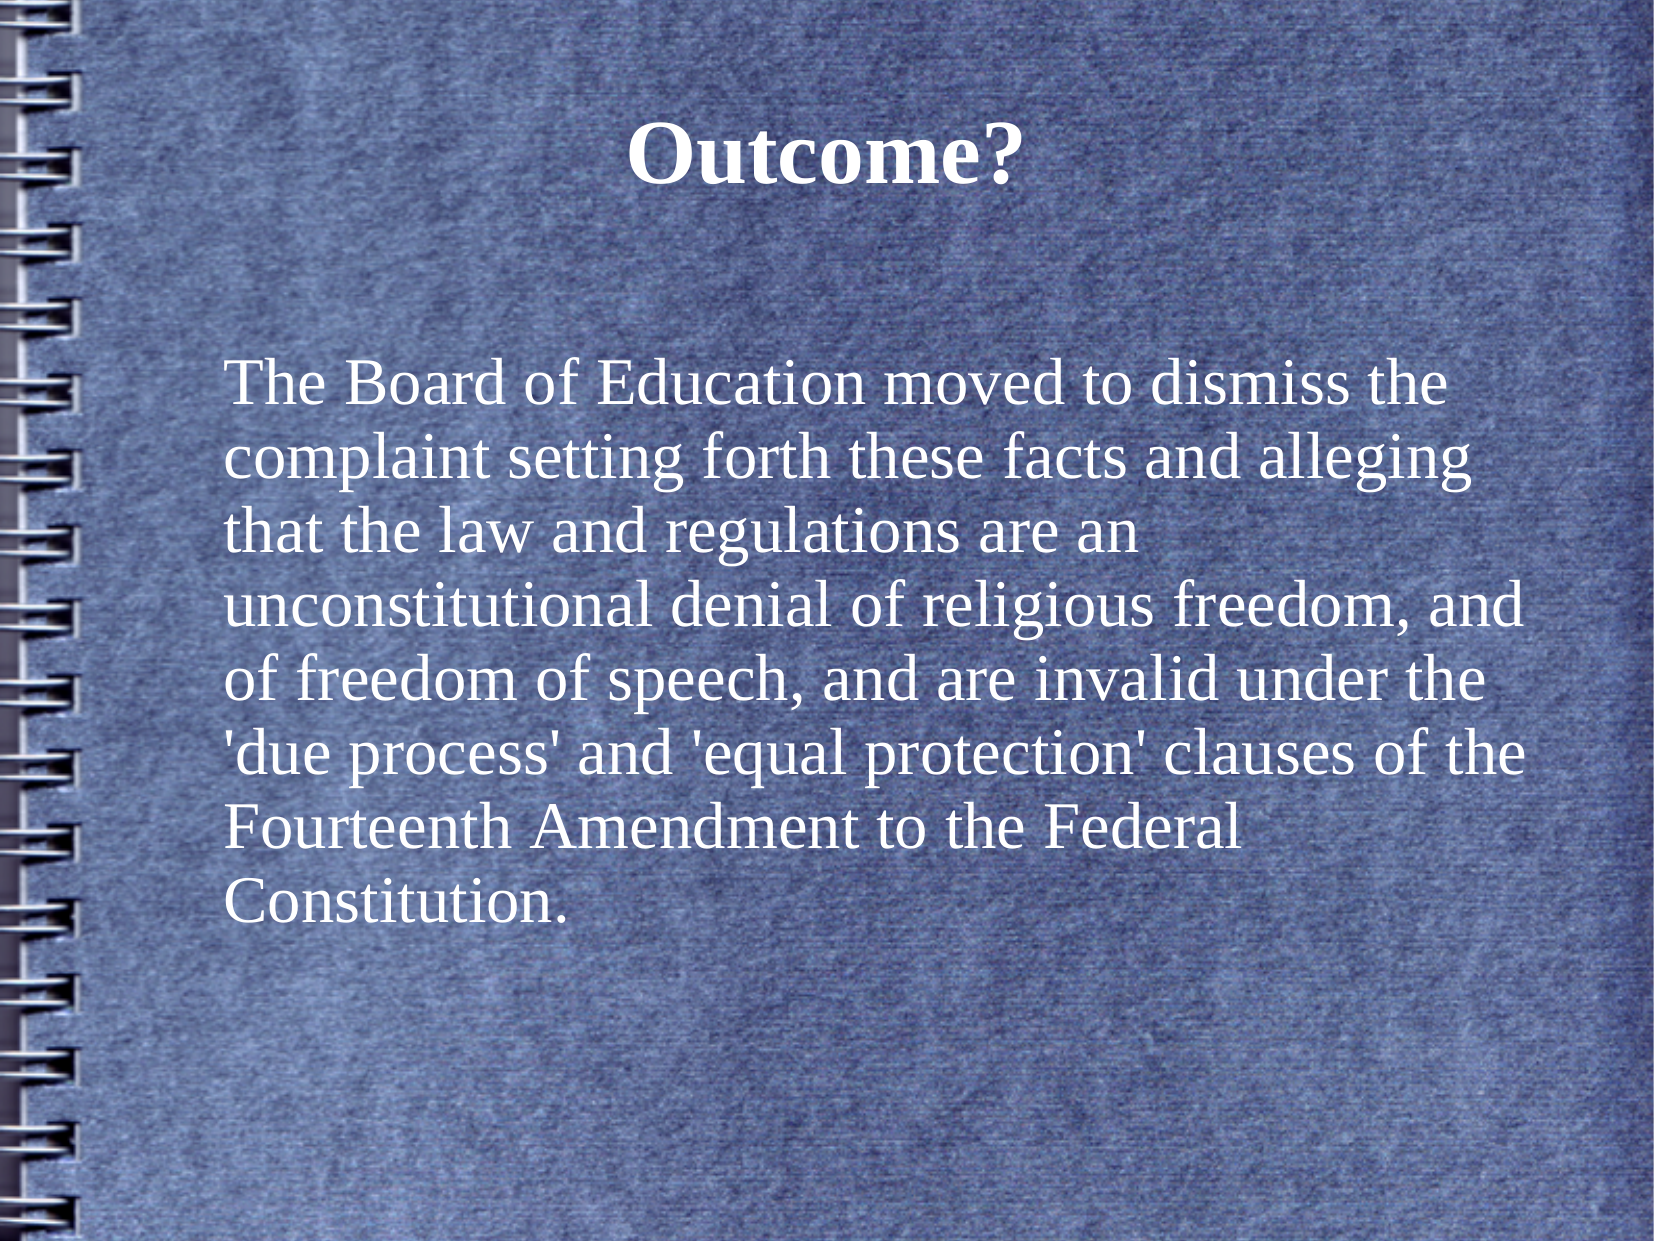

# Outcome?
The Board of Education moved to dismiss the complaint setting forth these facts and alleging that the law and regulations are an unconstitutional denial of religious freedom, and of freedom of speech, and are invalid under the 'due process' and 'equal protection' clauses of the Fourteenth Amendment to the Federal Constitution.